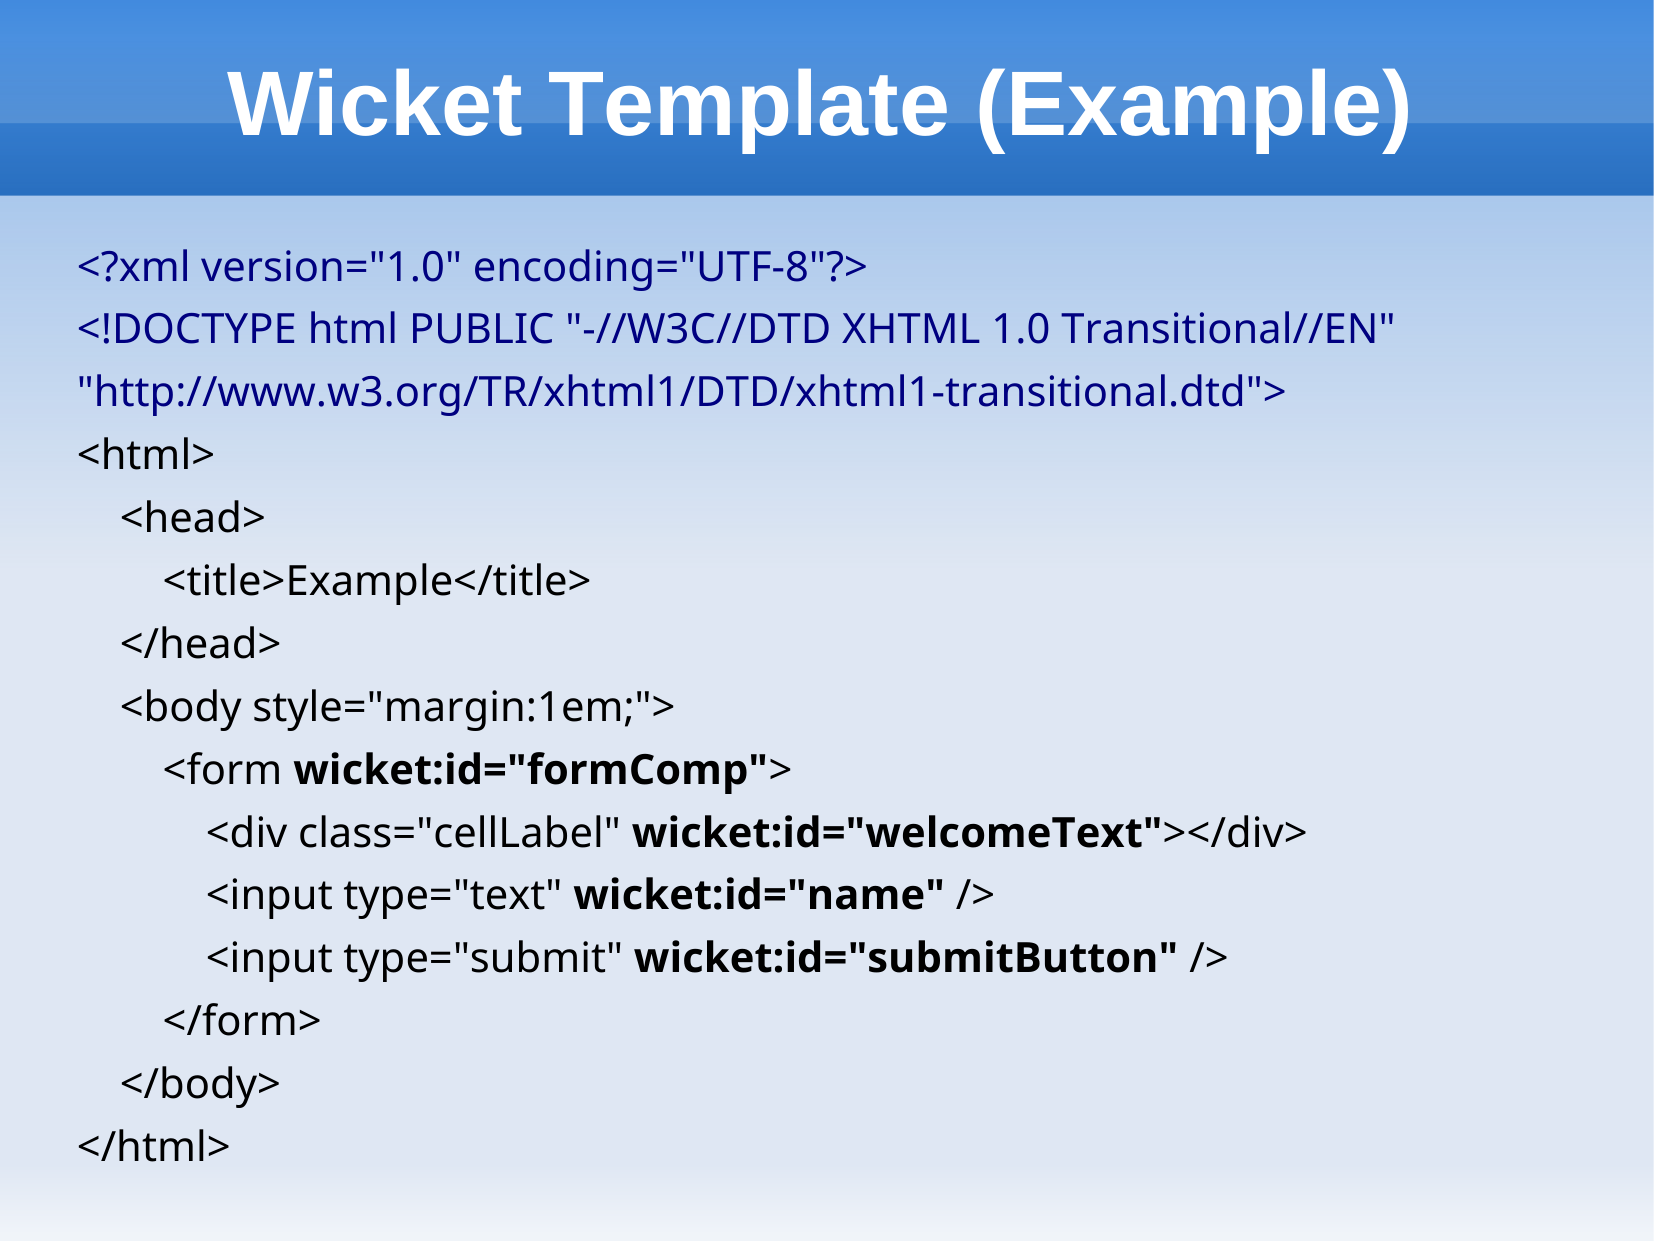

# Wicket Template (Example)
<?xml version="1.0" encoding="UTF-8"?>
<!DOCTYPE html PUBLIC "-//W3C//DTD XHTML 1.0 Transitional//EN"
"http://www.w3.org/TR/xhtml1/DTD/xhtml1-transitional.dtd">
<html>
 <head>
 <title>Example</title>
 </head>
 <body style="margin:1em;">
 <form wicket:id="formComp">
 <div class="cellLabel" wicket:id="welcomeText"></div>
 <input type="text" wicket:id="name" />
 <input type="submit" wicket:id="submitButton" />
 </form>
 </body>
</html>